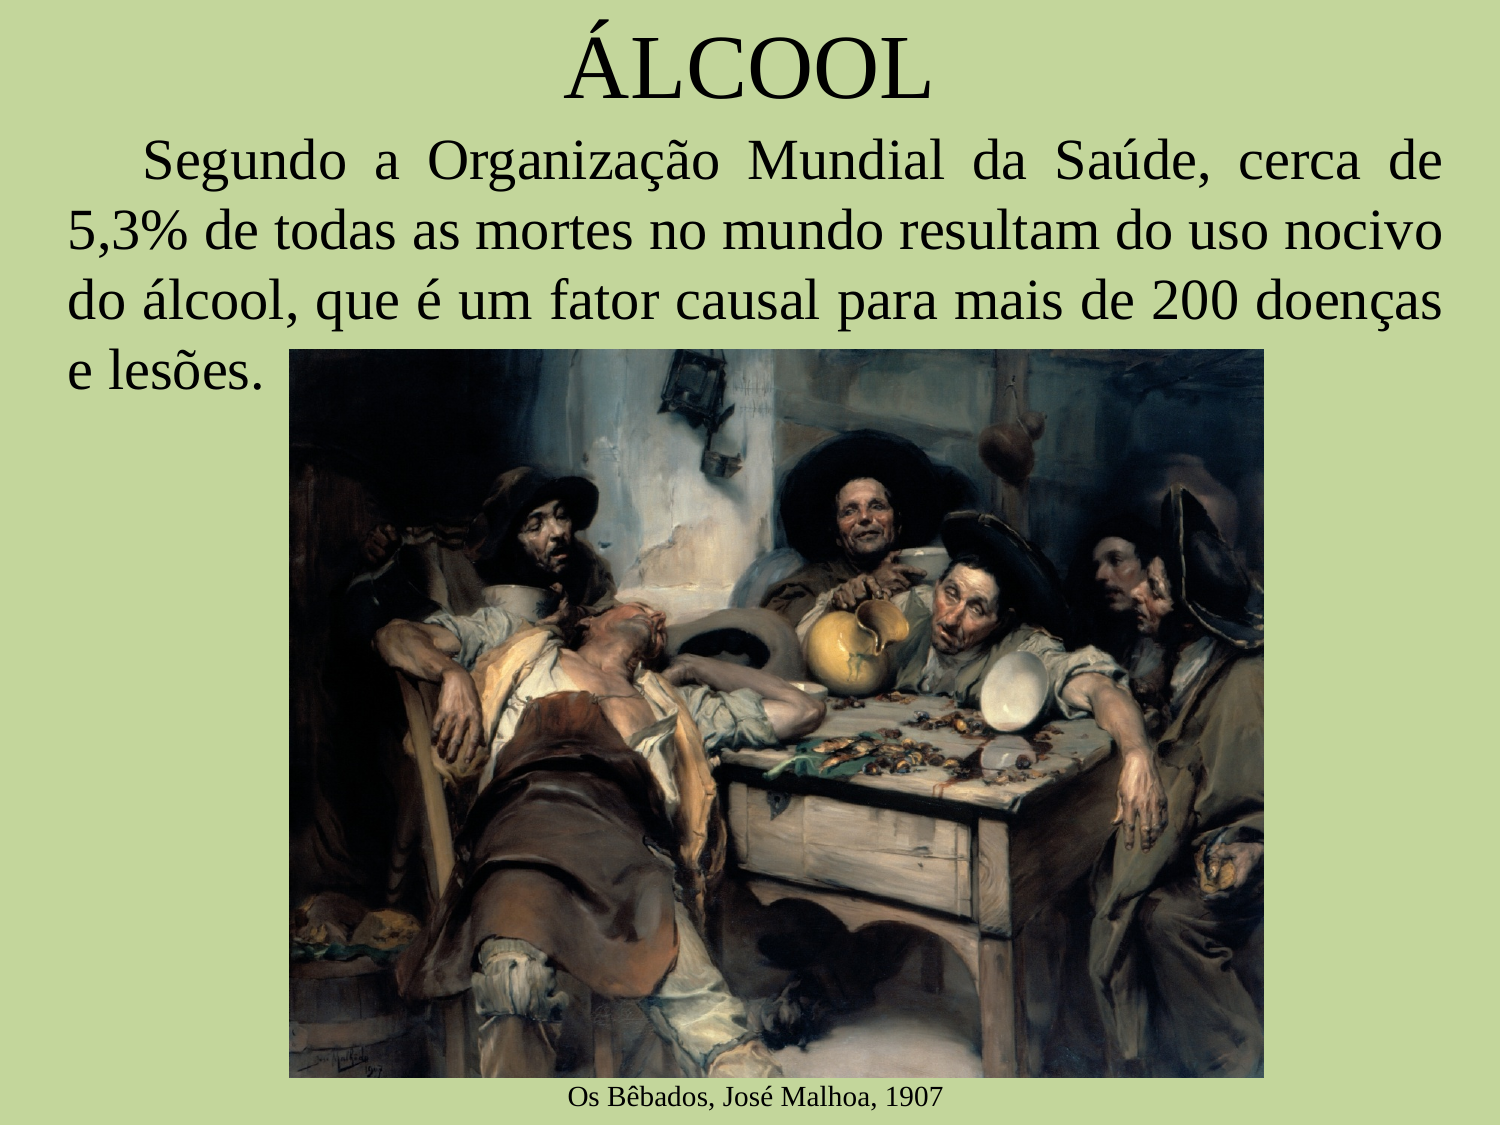

ÁLCOOL
Segundo a Organização Mundial da Saúde, cerca de 5,3% de todas as mortes no mundo resultam do uso nocivo do álcool, que é um fator causal para mais de 200 doenças e lesões.
Os Bêbados, José Malhoa, 1907